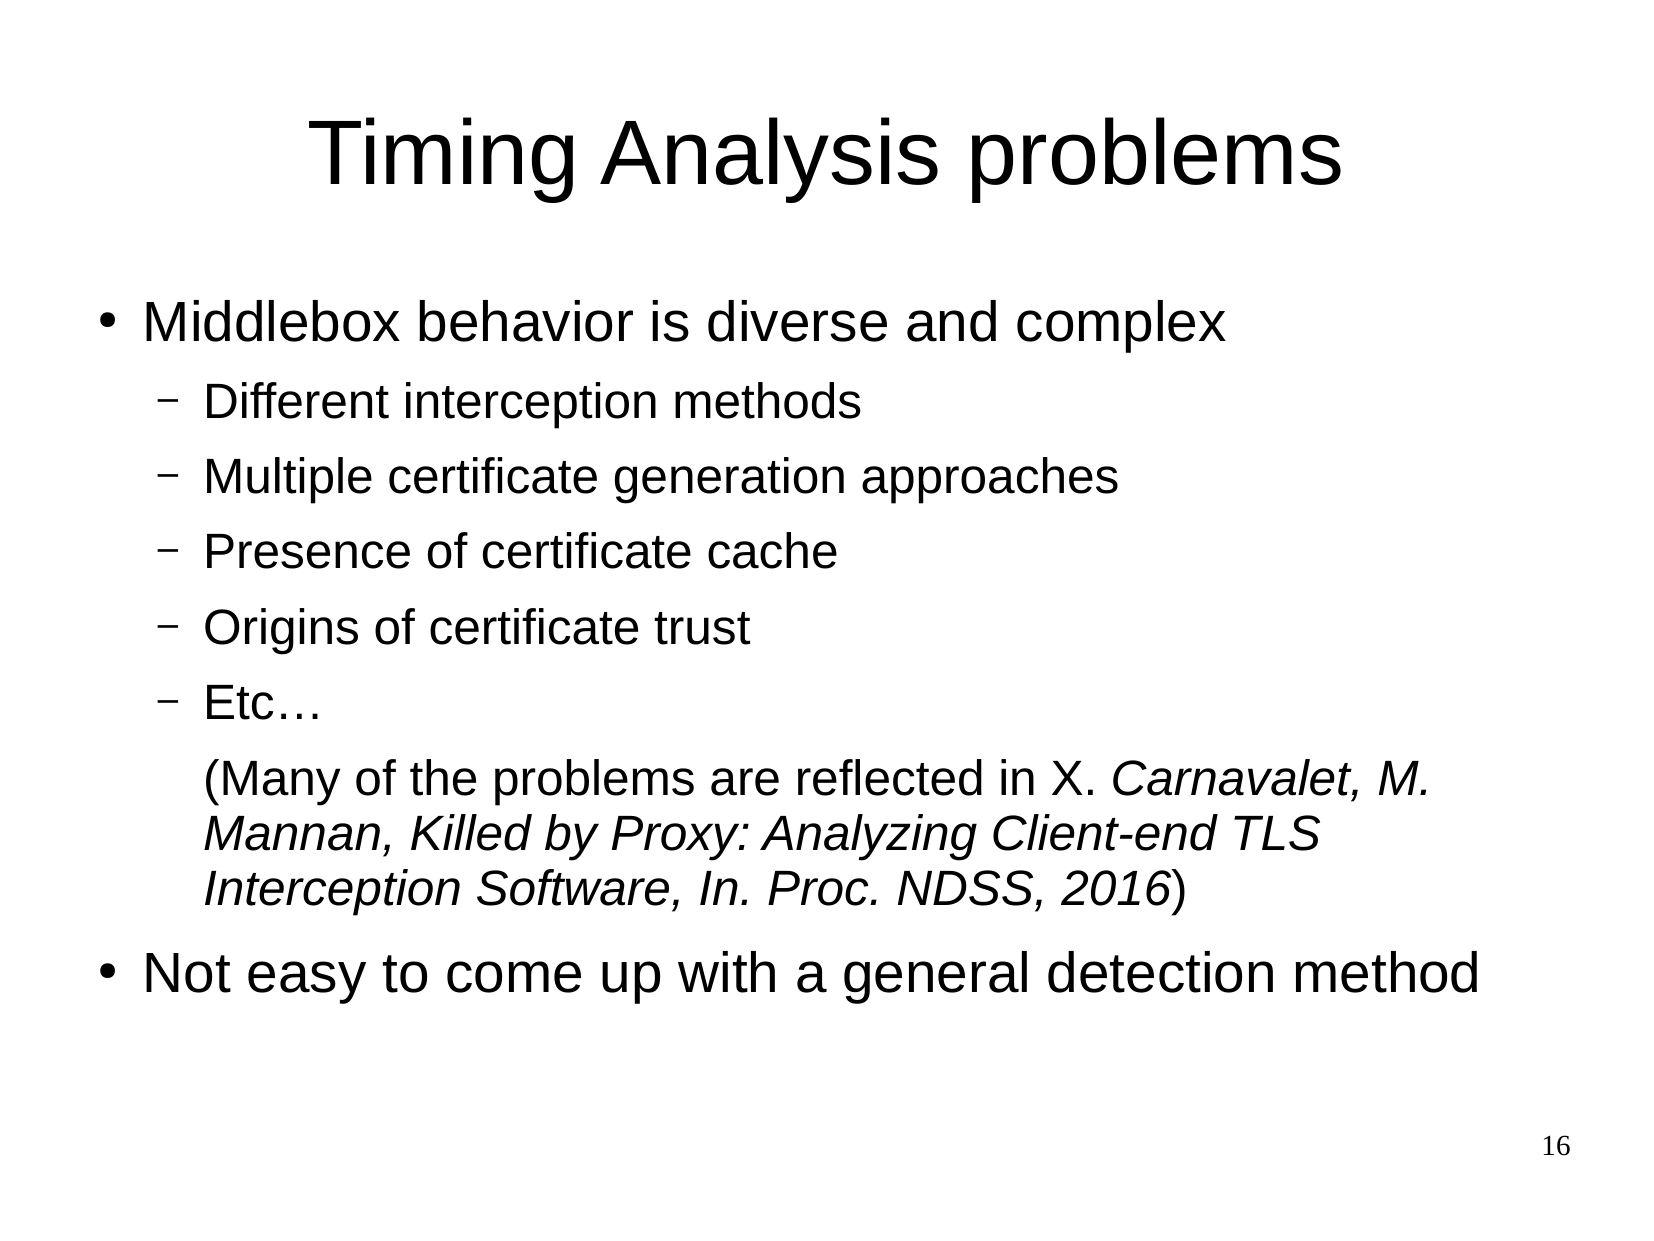

# Timing Analysis problems
Middlebox behavior is diverse and complex
Different interception methods
Multiple certificate generation approaches
Presence of certificate cache
Origins of certificate trust
Etc…
(Many of the problems are reflected in X. Carnavalet, M. Mannan, Killed by Proxy: Analyzing Client-end TLS Interception Software, In. Proc. NDSS, 2016)
Not easy to come up with a general detection method
16